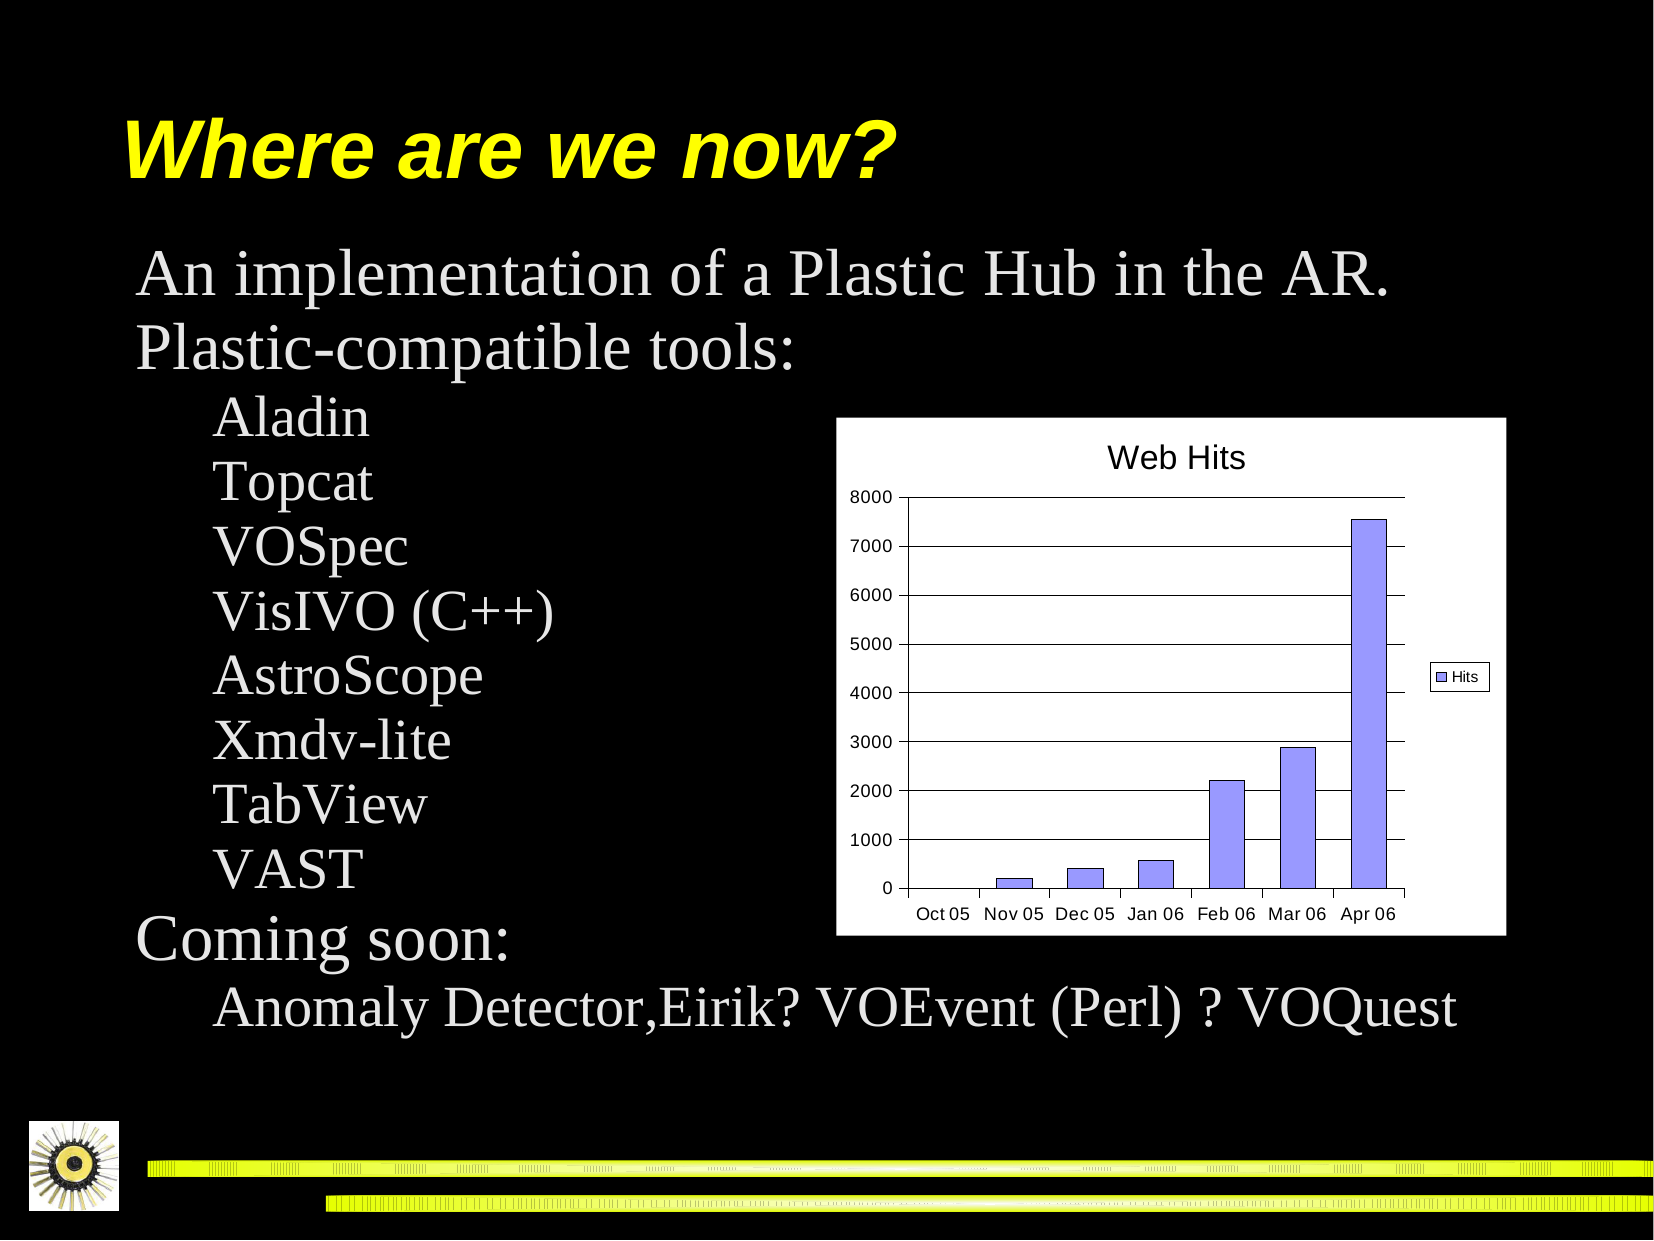

# Where are we now?
An implementation of a Plastic Hub in the AR.
Plastic-compatible tools:
Aladin
Topcat
VOSpec
VisIVO (C++)
AstroScope
Xmdv-lite
TabView
VAST
Coming soon:
Anomaly Detector,Eirik? VOEvent (Perl) ? VOQuest
### Chart: Web Hits
| Category | Hits |
|---|---|
| Oct 05 | 10.0 |
| Nov 05 | 208.0 |
| Dec 05 | 403.0 |
| Jan 06 | 582.0 |
| Feb 06 | 2212.0 |
| Mar 06 | 2876.0 |
| Apr 06 | 7554.0 |